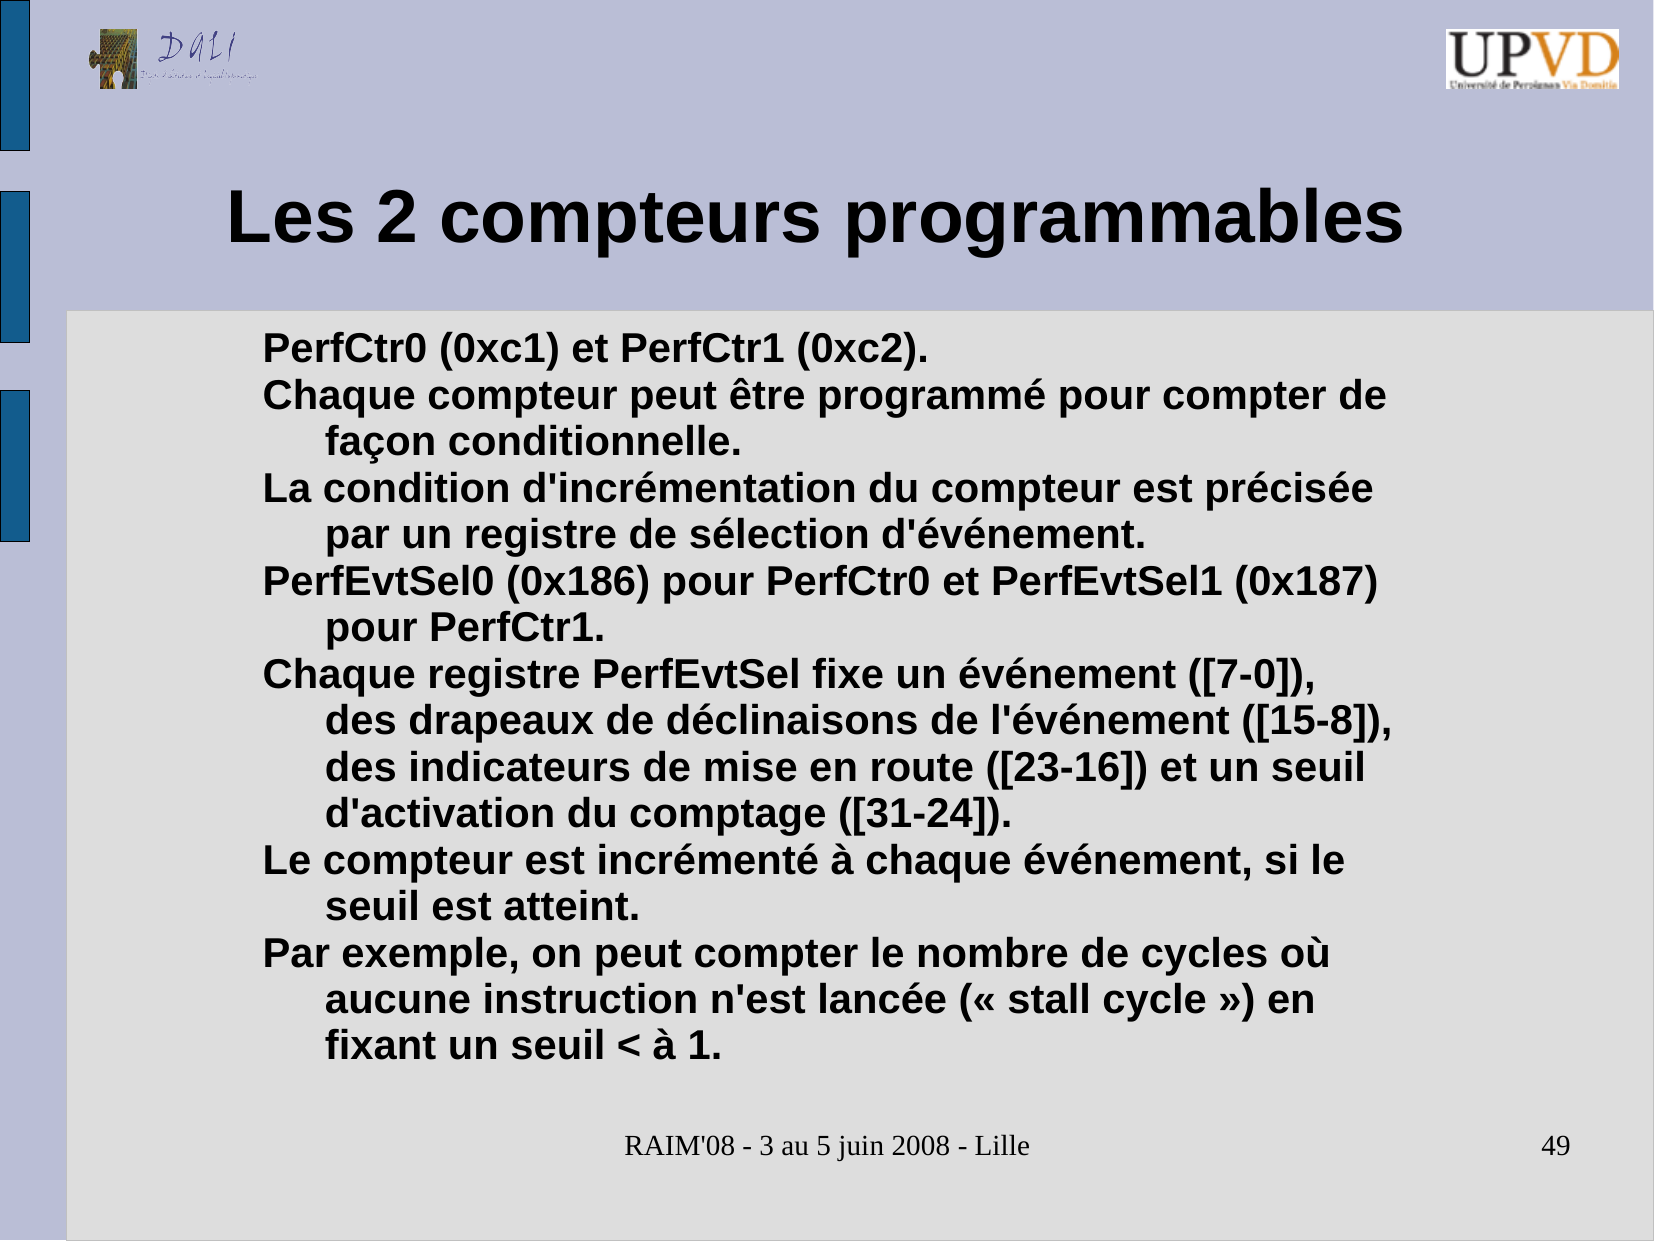

Les 2 compteurs programmables
 PerfCtr0 (0xc1) et PerfCtr1 (0xc2).
 Chaque compteur peut être programmé pour compter de
	façon conditionnelle.
 La condition d'incrémentation du compteur est précisée
	par un registre de sélection d'événement.
 PerfEvtSel0 (0x186) pour PerfCtr0 et PerfEvtSel1 (0x187)
	pour PerfCtr1.
 Chaque registre PerfEvtSel fixe un événement ([7-0]),
	des drapeaux de déclinaisons de l'événement ([15-8]),
	des indicateurs de mise en route ([23-16]) et un seuil
	d'activation du comptage ([31-24]).
 Le compteur est incrémenté à chaque événement, si le
	seuil est atteint.
 Par exemple, on peut compter le nombre de cycles où
	aucune instruction n'est lancée (« stall cycle ») en
	fixant un seuil < à 1.
RAIM'08 - 3 au 5 juin 2008 - Lille
49